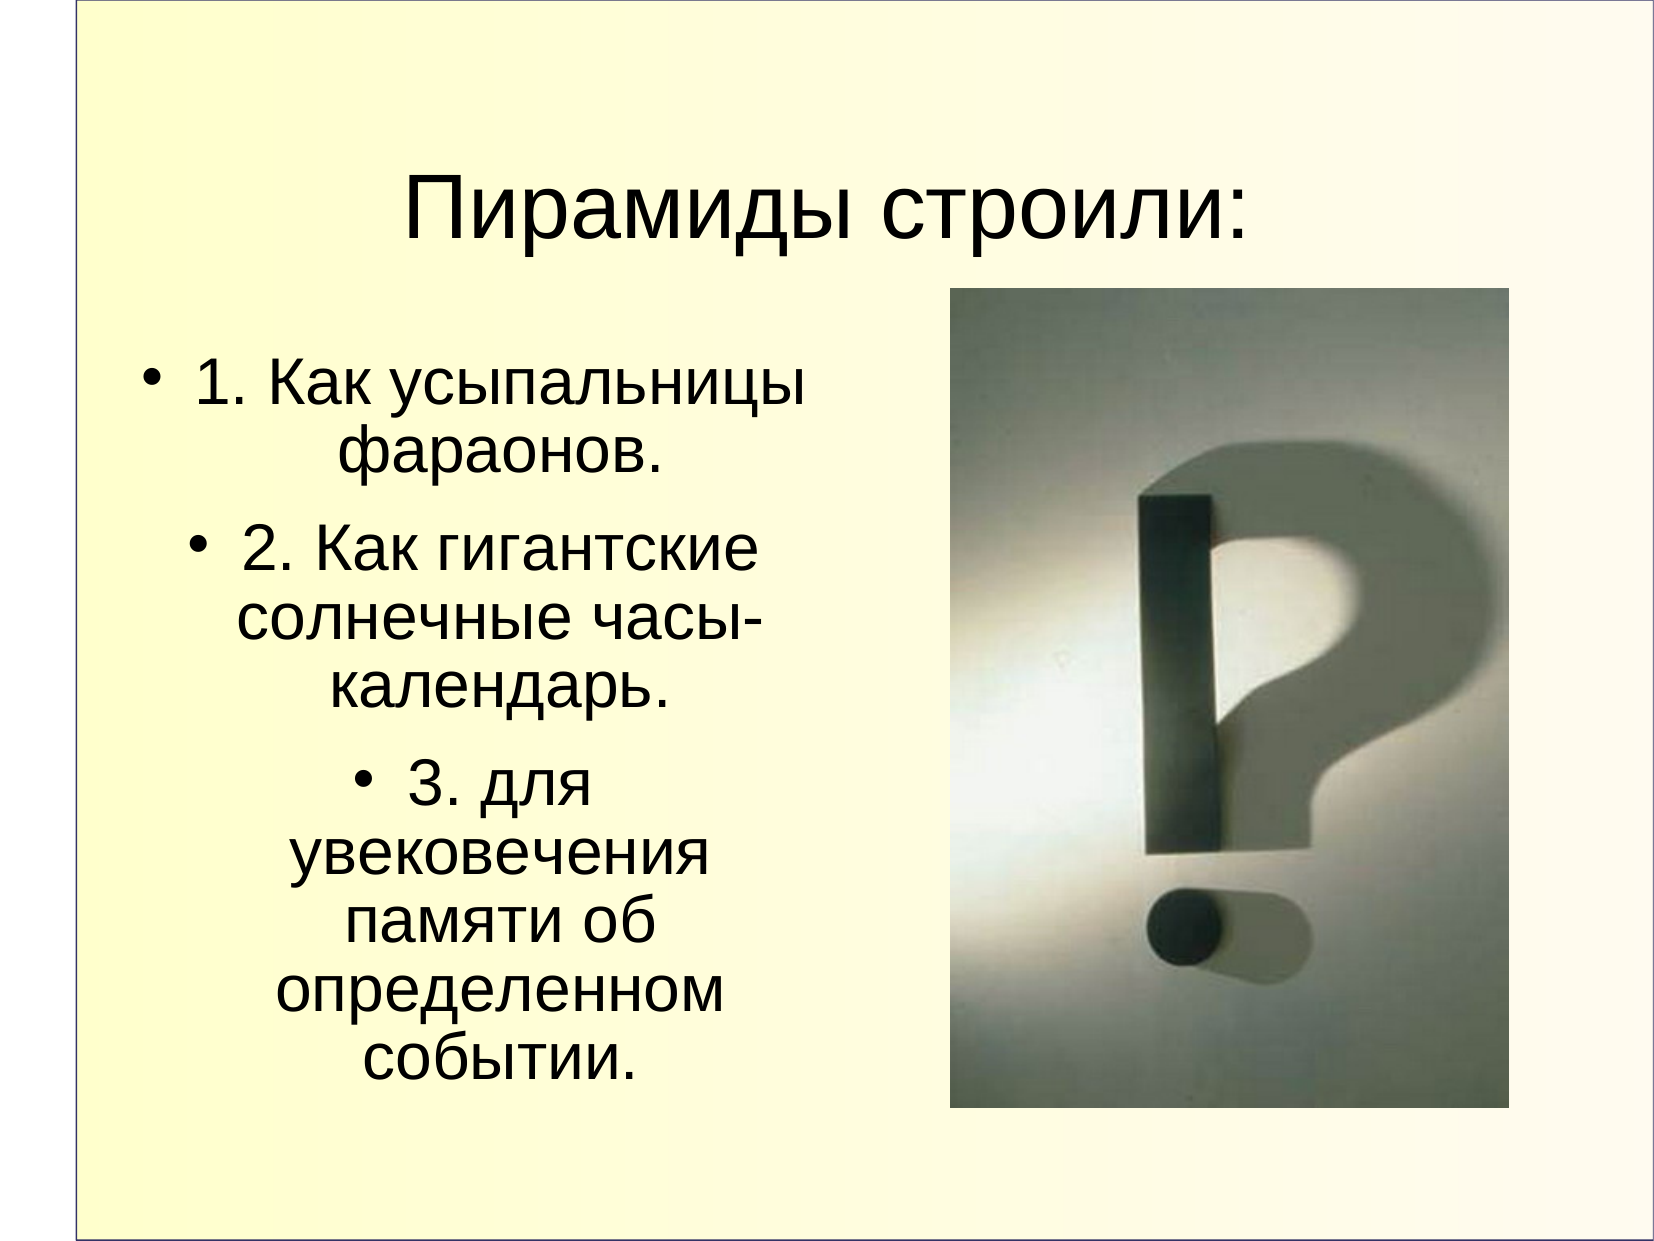

# Пирамиды строили:
1. Как усыпальницы фараонов.
2. Как гигантские солнечные часы- календарь.
3. для увековечения памяти об определенном событии.